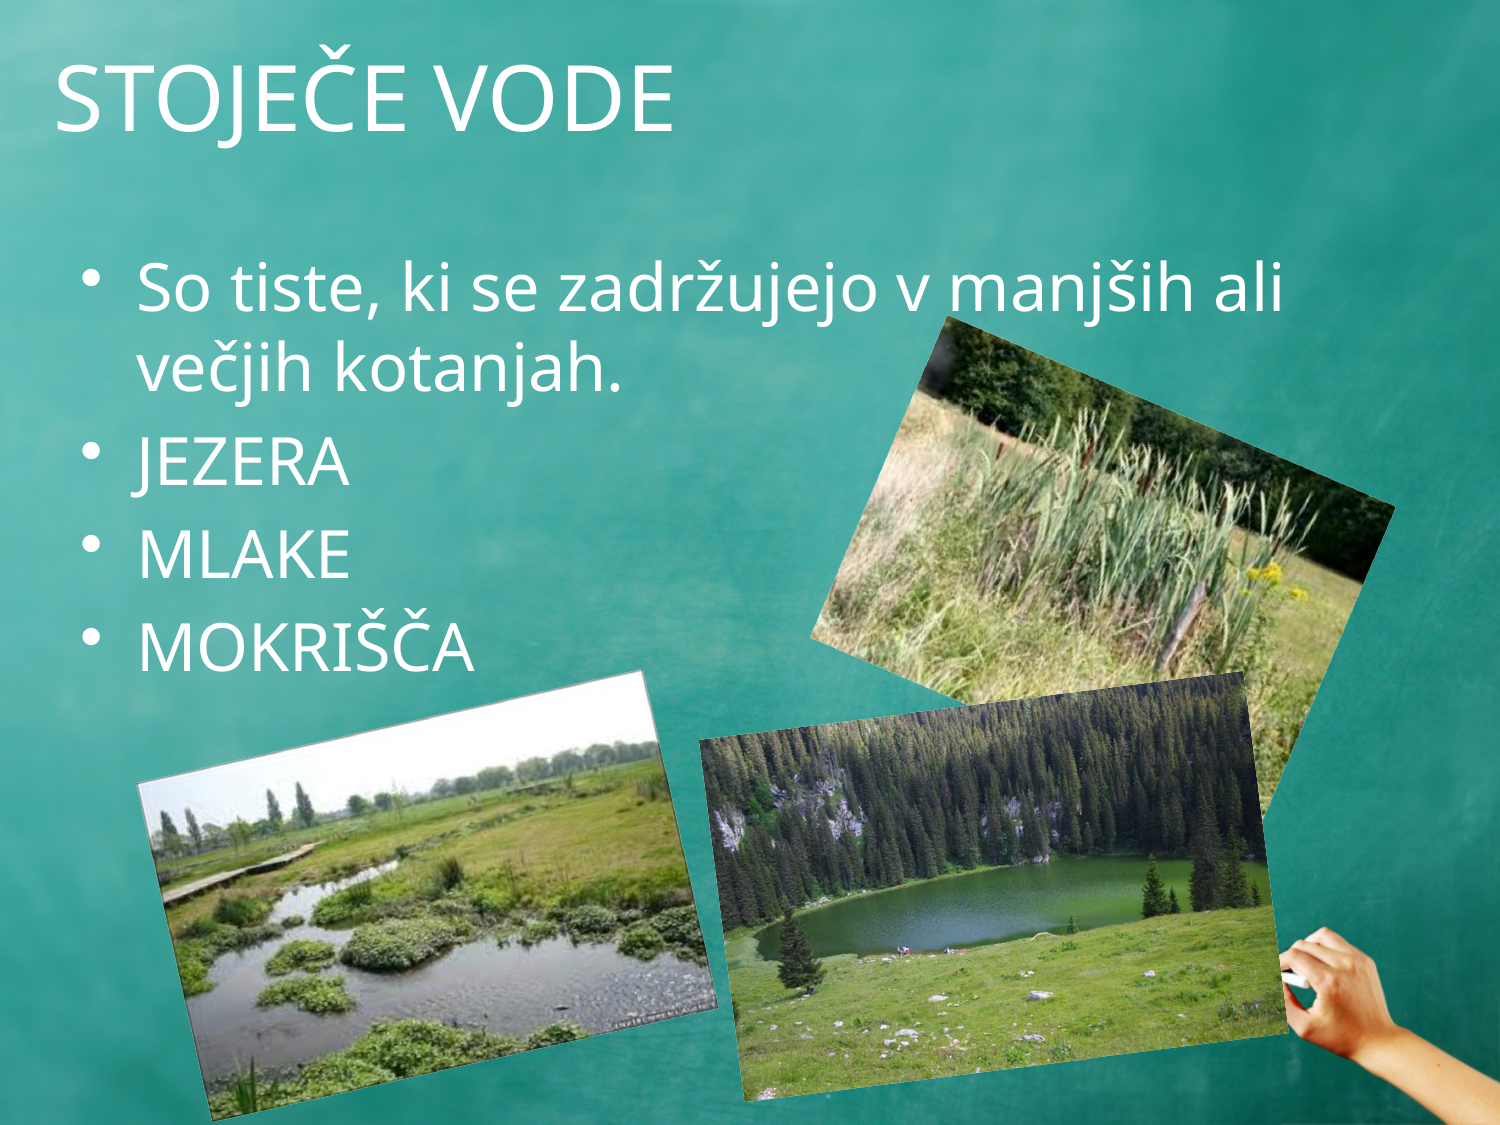

# STOJEČE VODE
So tiste, ki se zadržujejo v manjših ali večjih kotanjah.
JEZERA
MLAKE
MOKRIŠČA